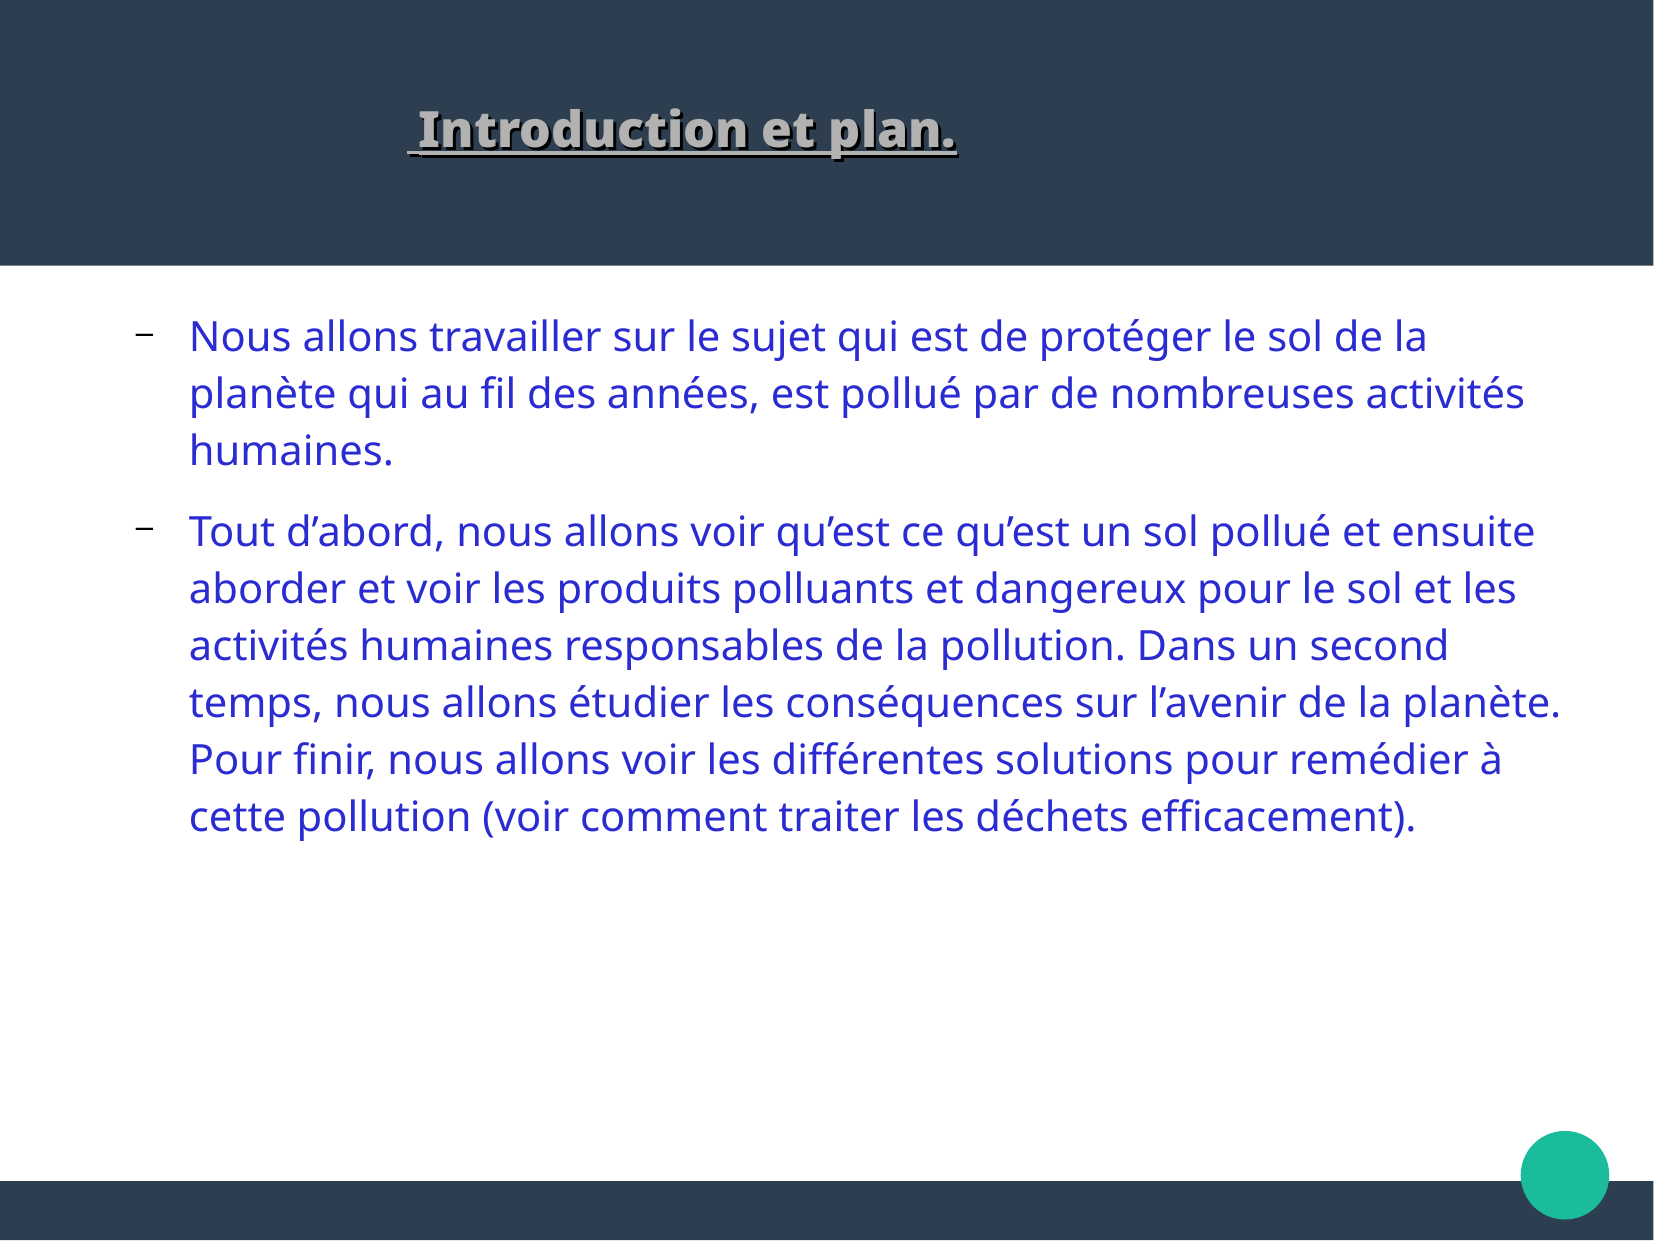

# Introduction et plan.
Nous allons travailler sur le sujet qui est de protéger le sol de la planète qui au fil des années, est pollué par de nombreuses activités humaines.
Tout d’abord, nous allons voir qu’est ce qu’est un sol pollué et ensuite aborder et voir les produits polluants et dangereux pour le sol et les activités humaines responsables de la pollution. Dans un second temps, nous allons étudier les conséquences sur l’avenir de la planète. Pour finir, nous allons voir les différentes solutions pour remédier à cette pollution (voir comment traiter les déchets efficacement).